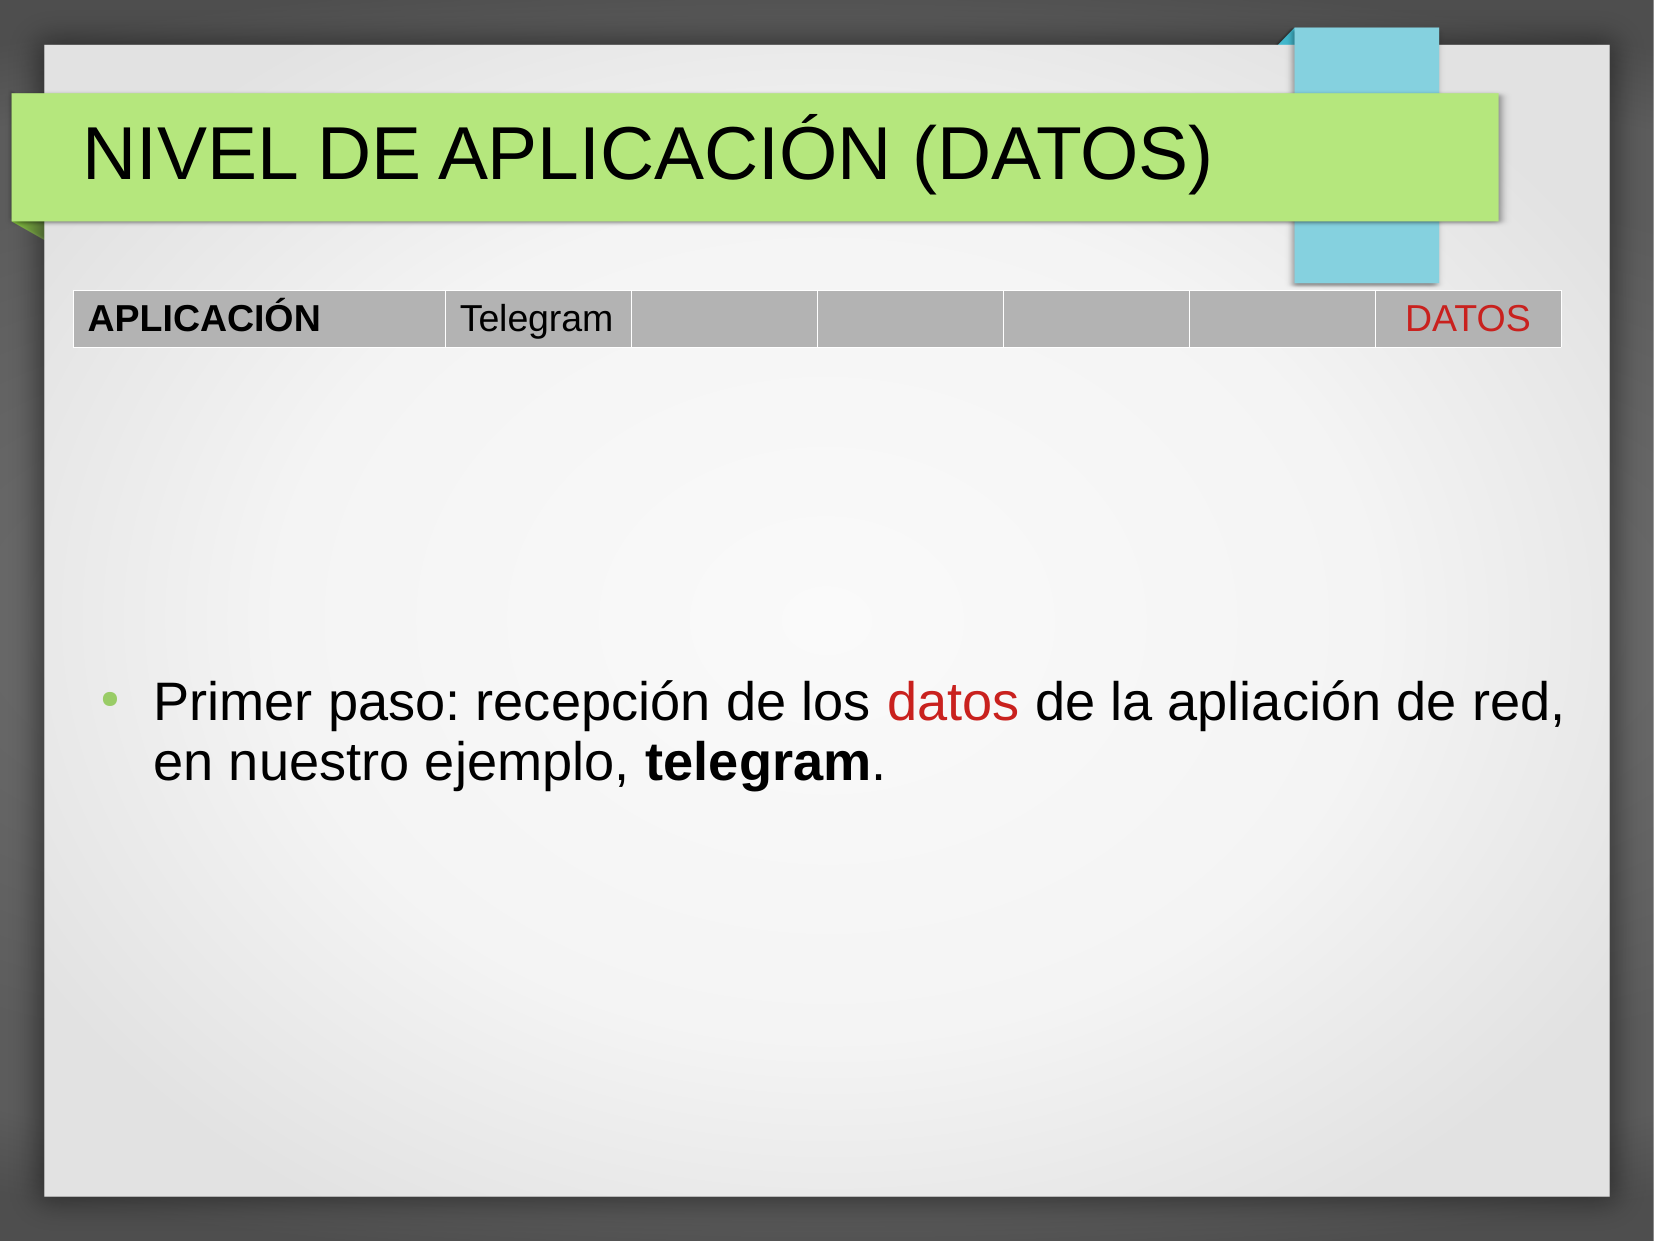

# NIVEL DE APLICACIÓN (DATOS)
| APLICACIÓN | Telegram | | | | | DATOS |
| --- | --- | --- | --- | --- | --- | --- |
Primer paso: recepción de los datos de la apliación de red, en nuestro ejemplo, telegram.